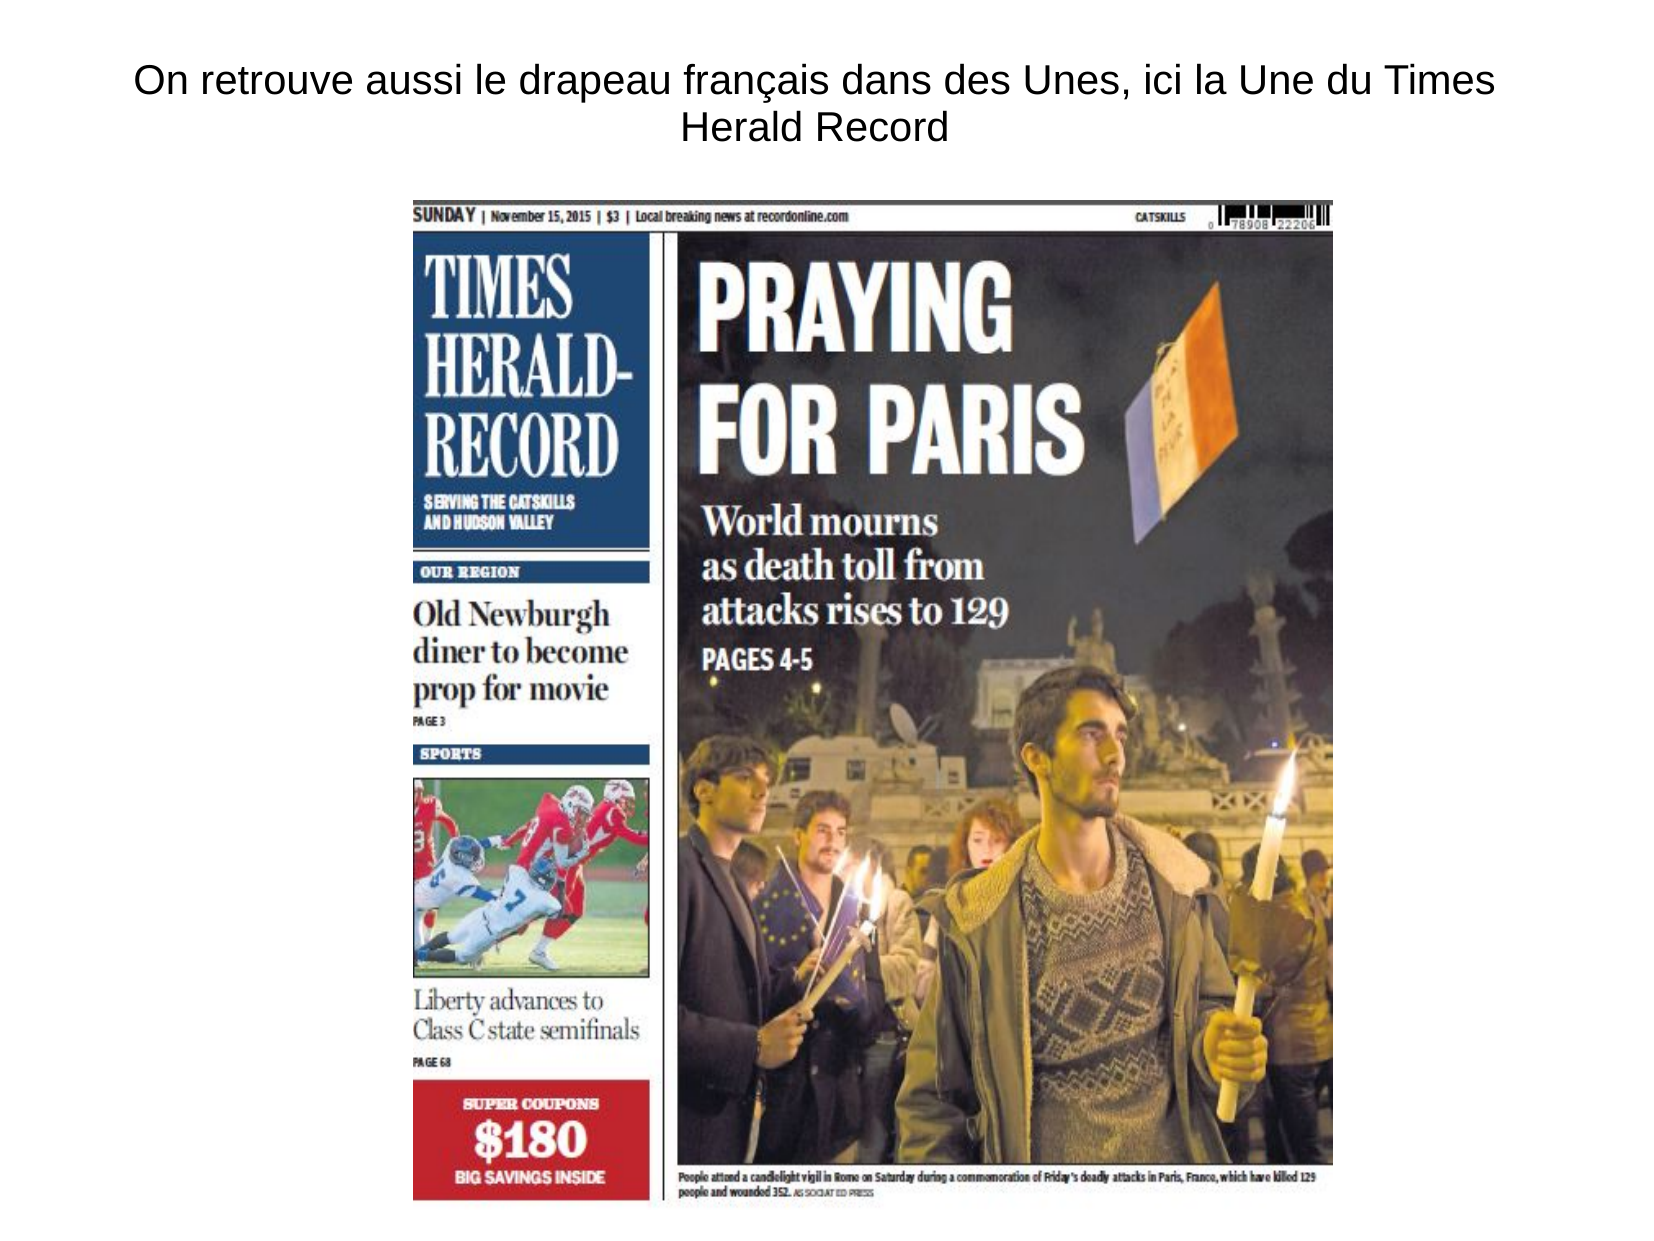

# On retrouve aussi le drapeau français dans des Unes, ici la Une du Times Herald Record